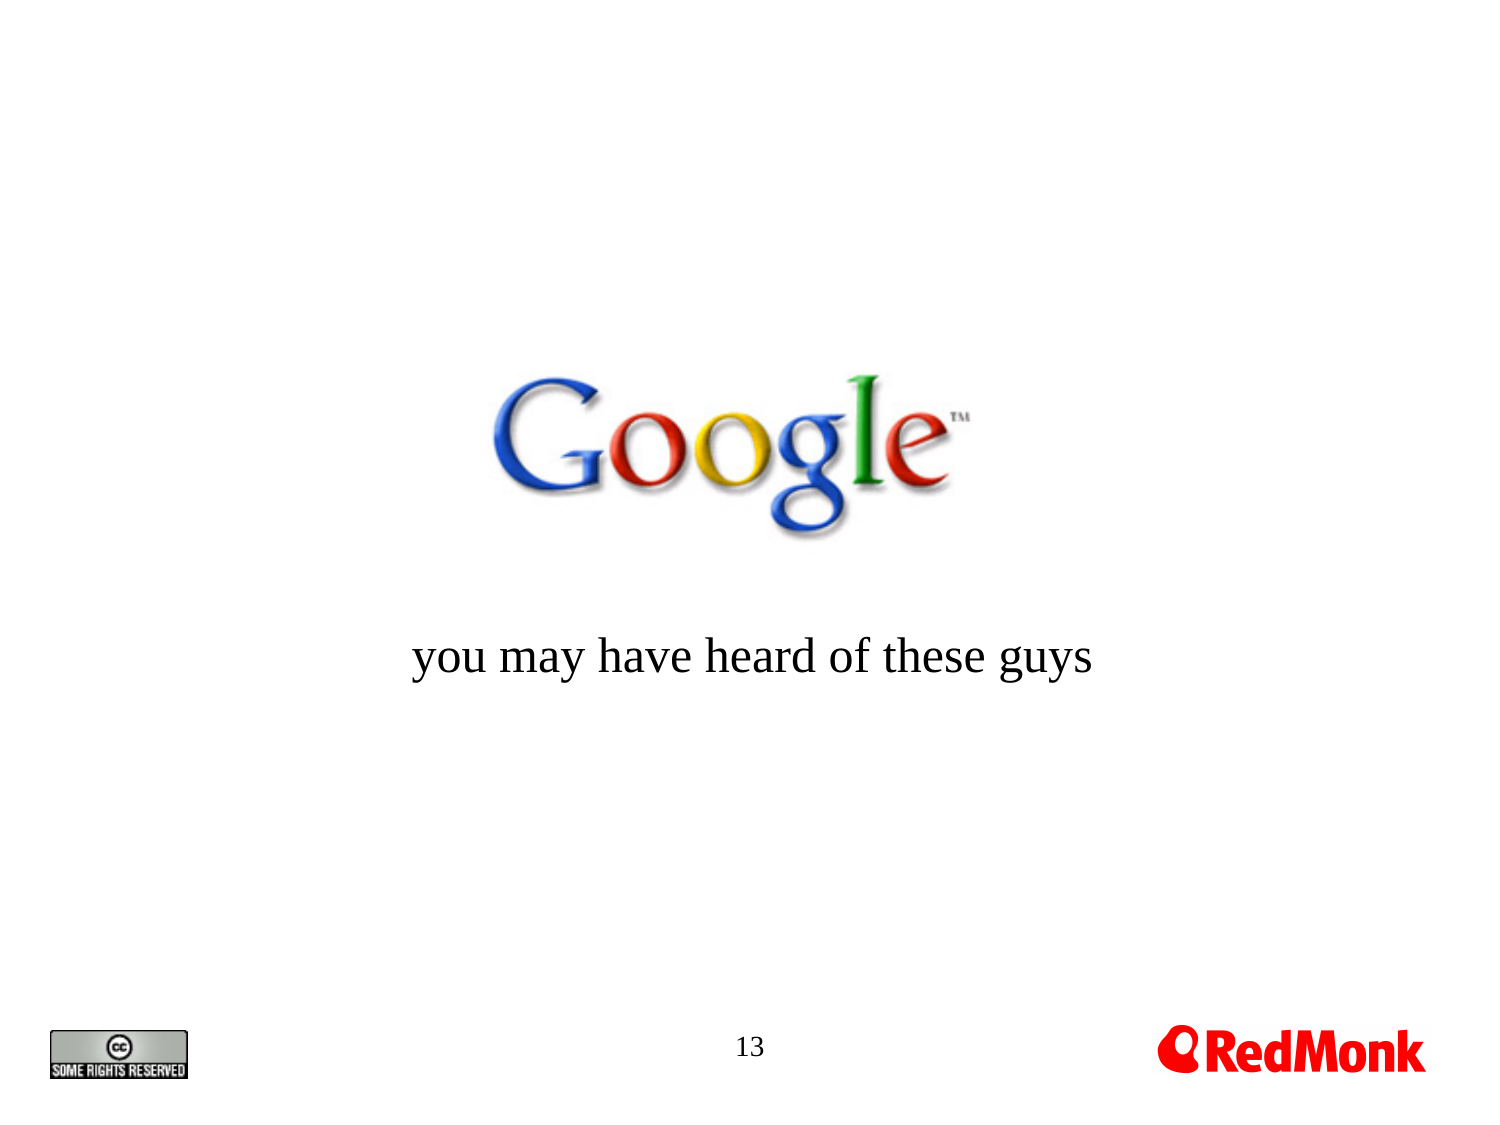

you may have heard of these guys